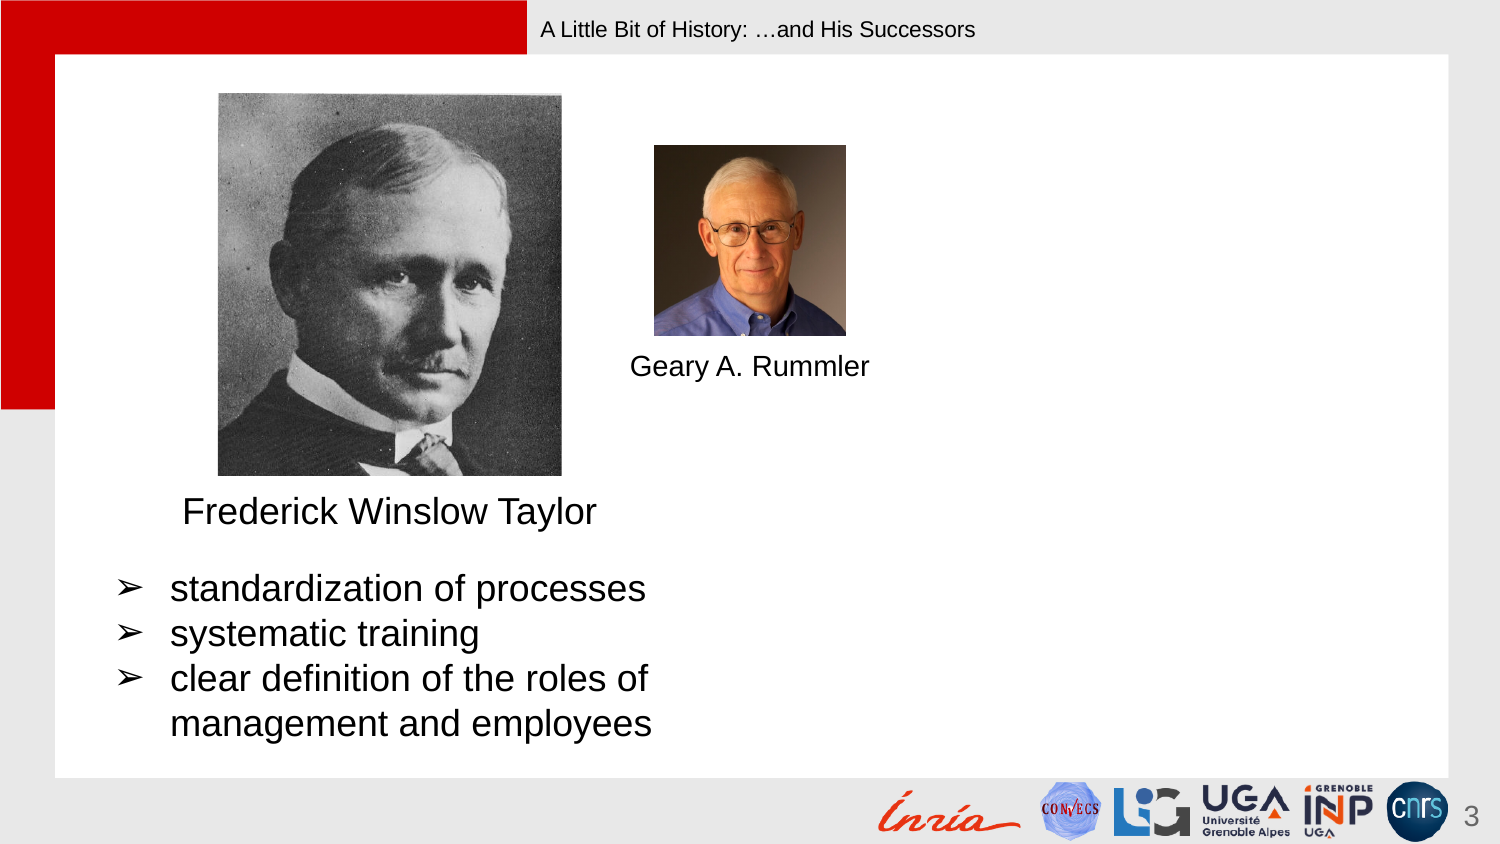

# A Little Bit of History: …and His Successors
Geary A. Rummler
Frederick Winslow Taylor
standardization of processes
systematic training
clear definition of the roles of management and employees
3